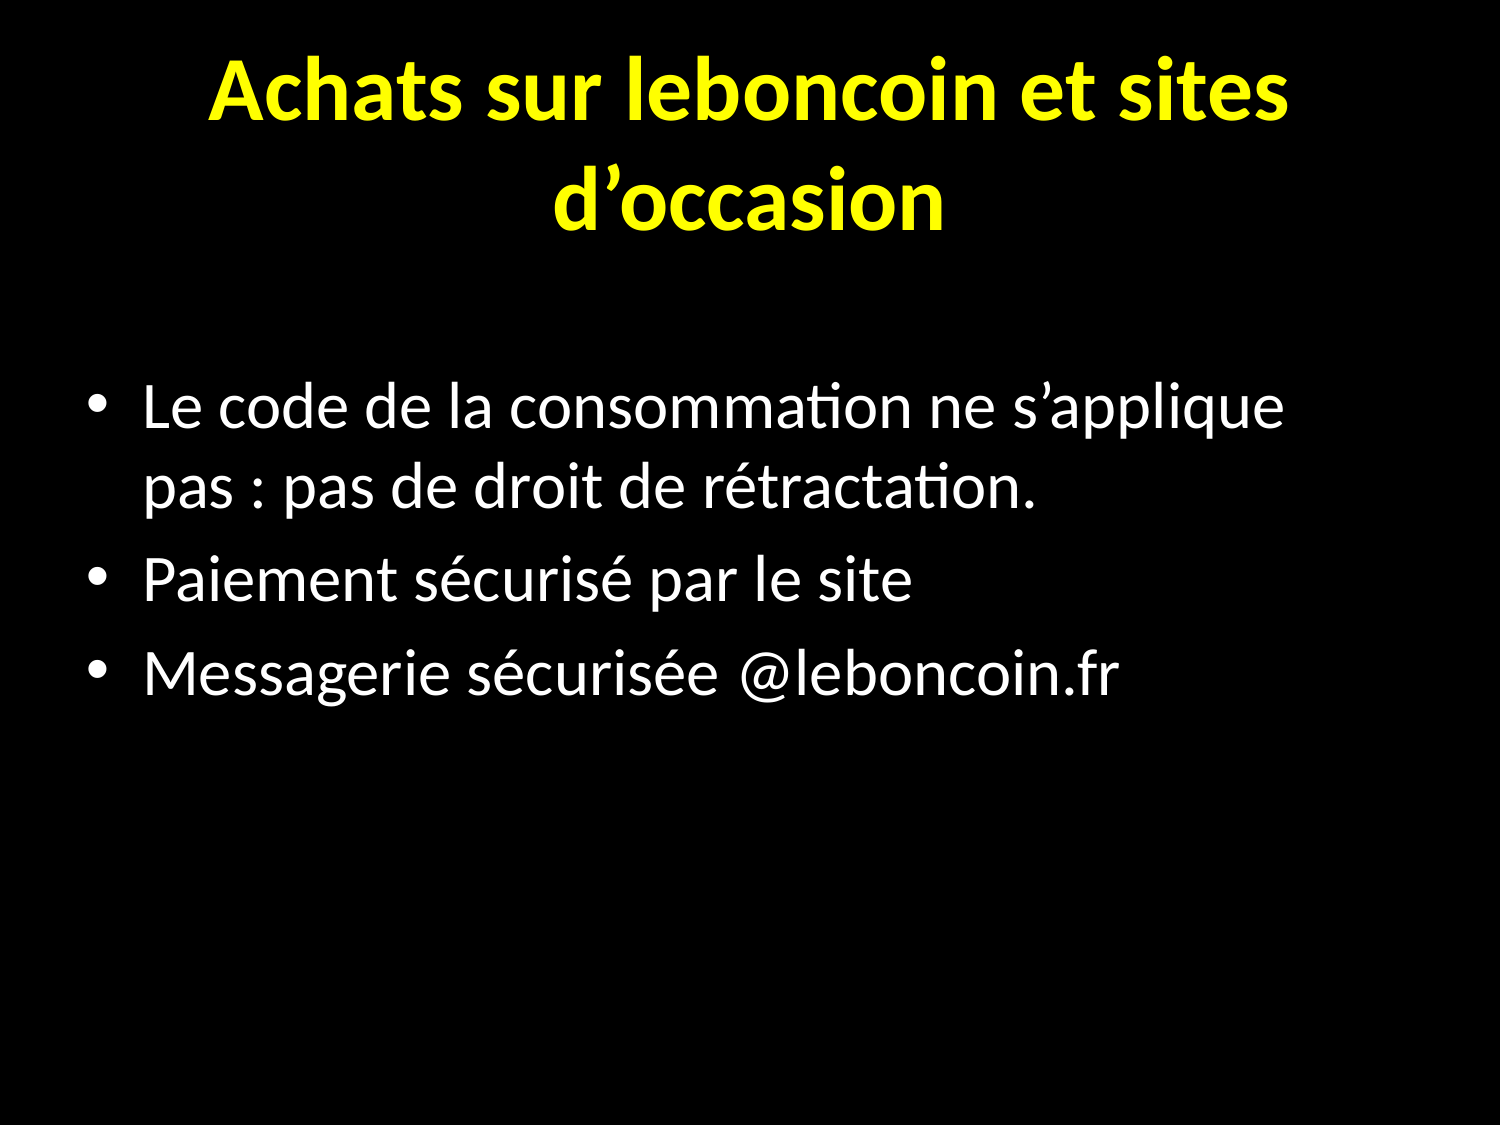

# Achats sur leboncoin et sites d’occasion
Le code de la consommation ne s’applique pas : pas de droit de rétractation.
Paiement sécurisé par le site
Messagerie sécurisée @leboncoin.fr